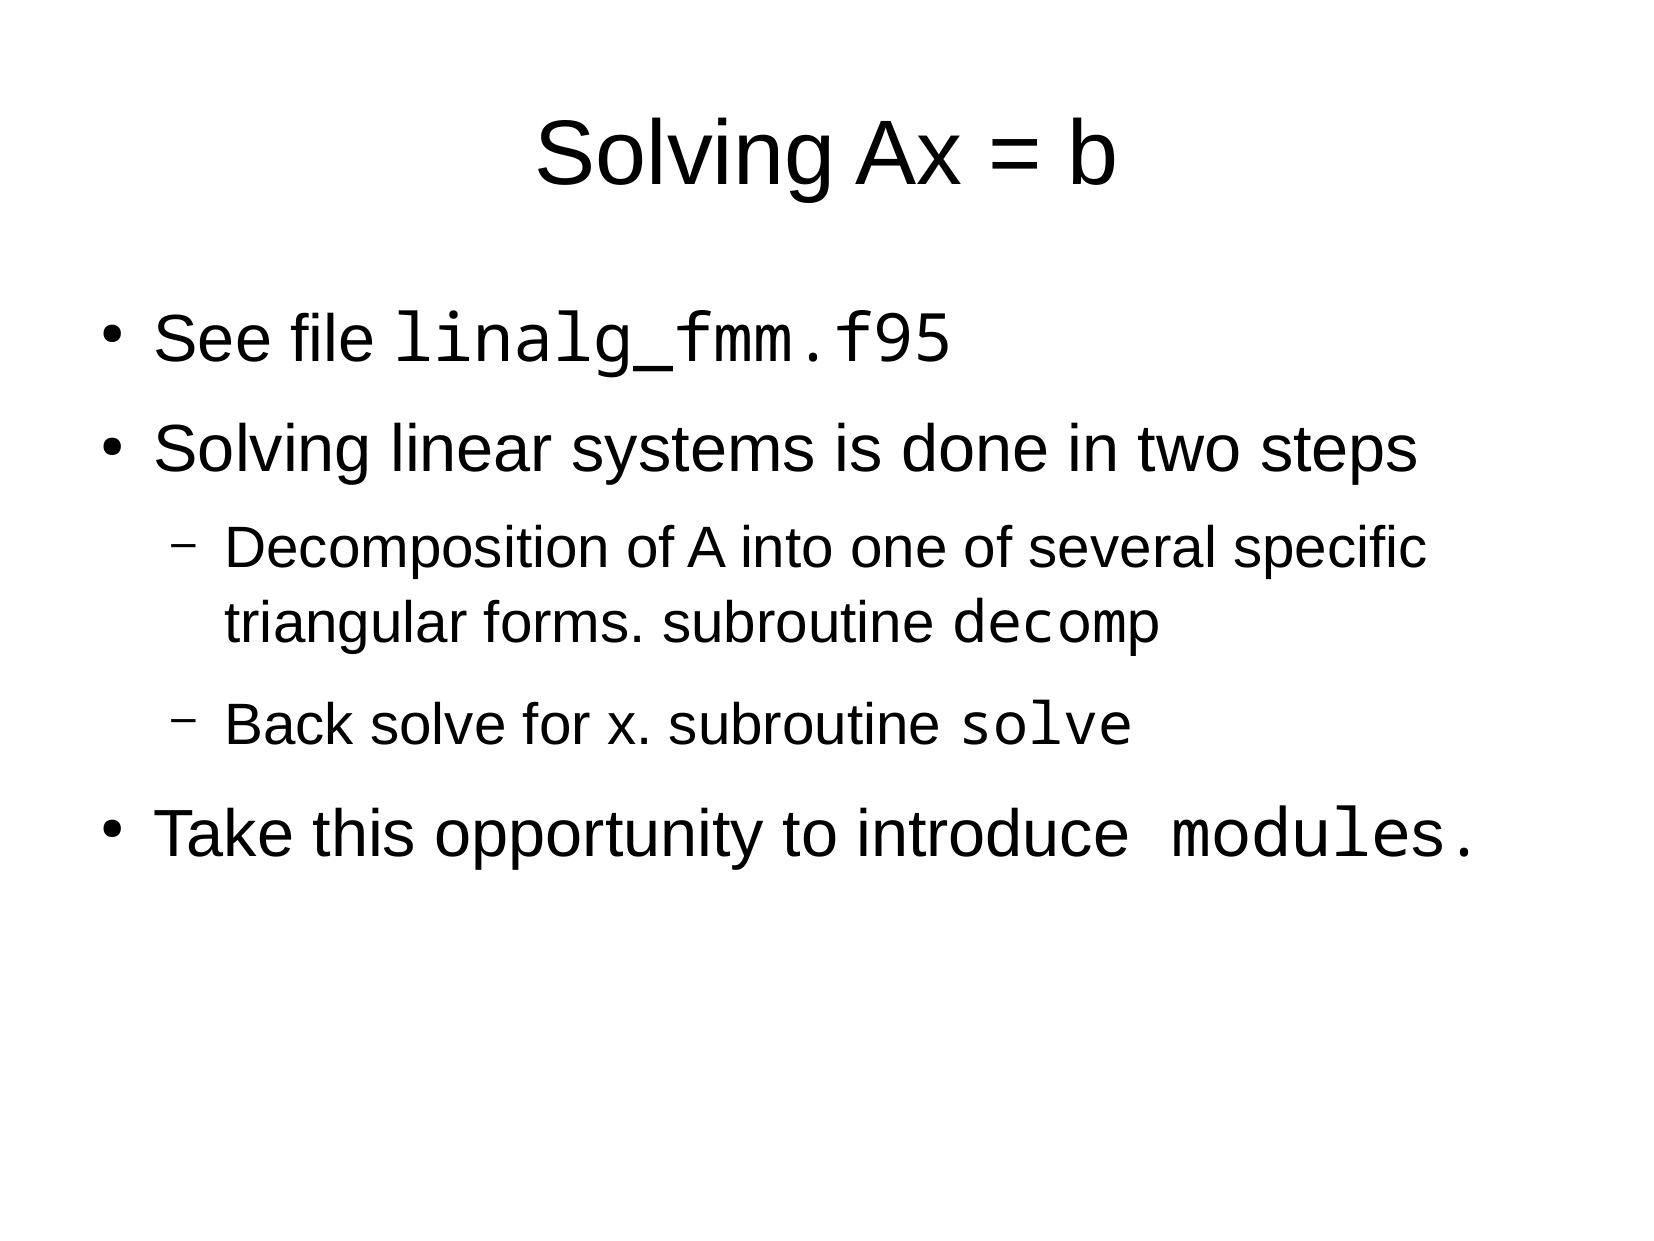

# Solving Ax = b
See file linalg_fmm.f95
Solving linear systems is done in two steps
Decomposition of A into one of several specific triangular forms. subroutine decomp
Back solve for x. subroutine solve
Take this opportunity to introduce modules.